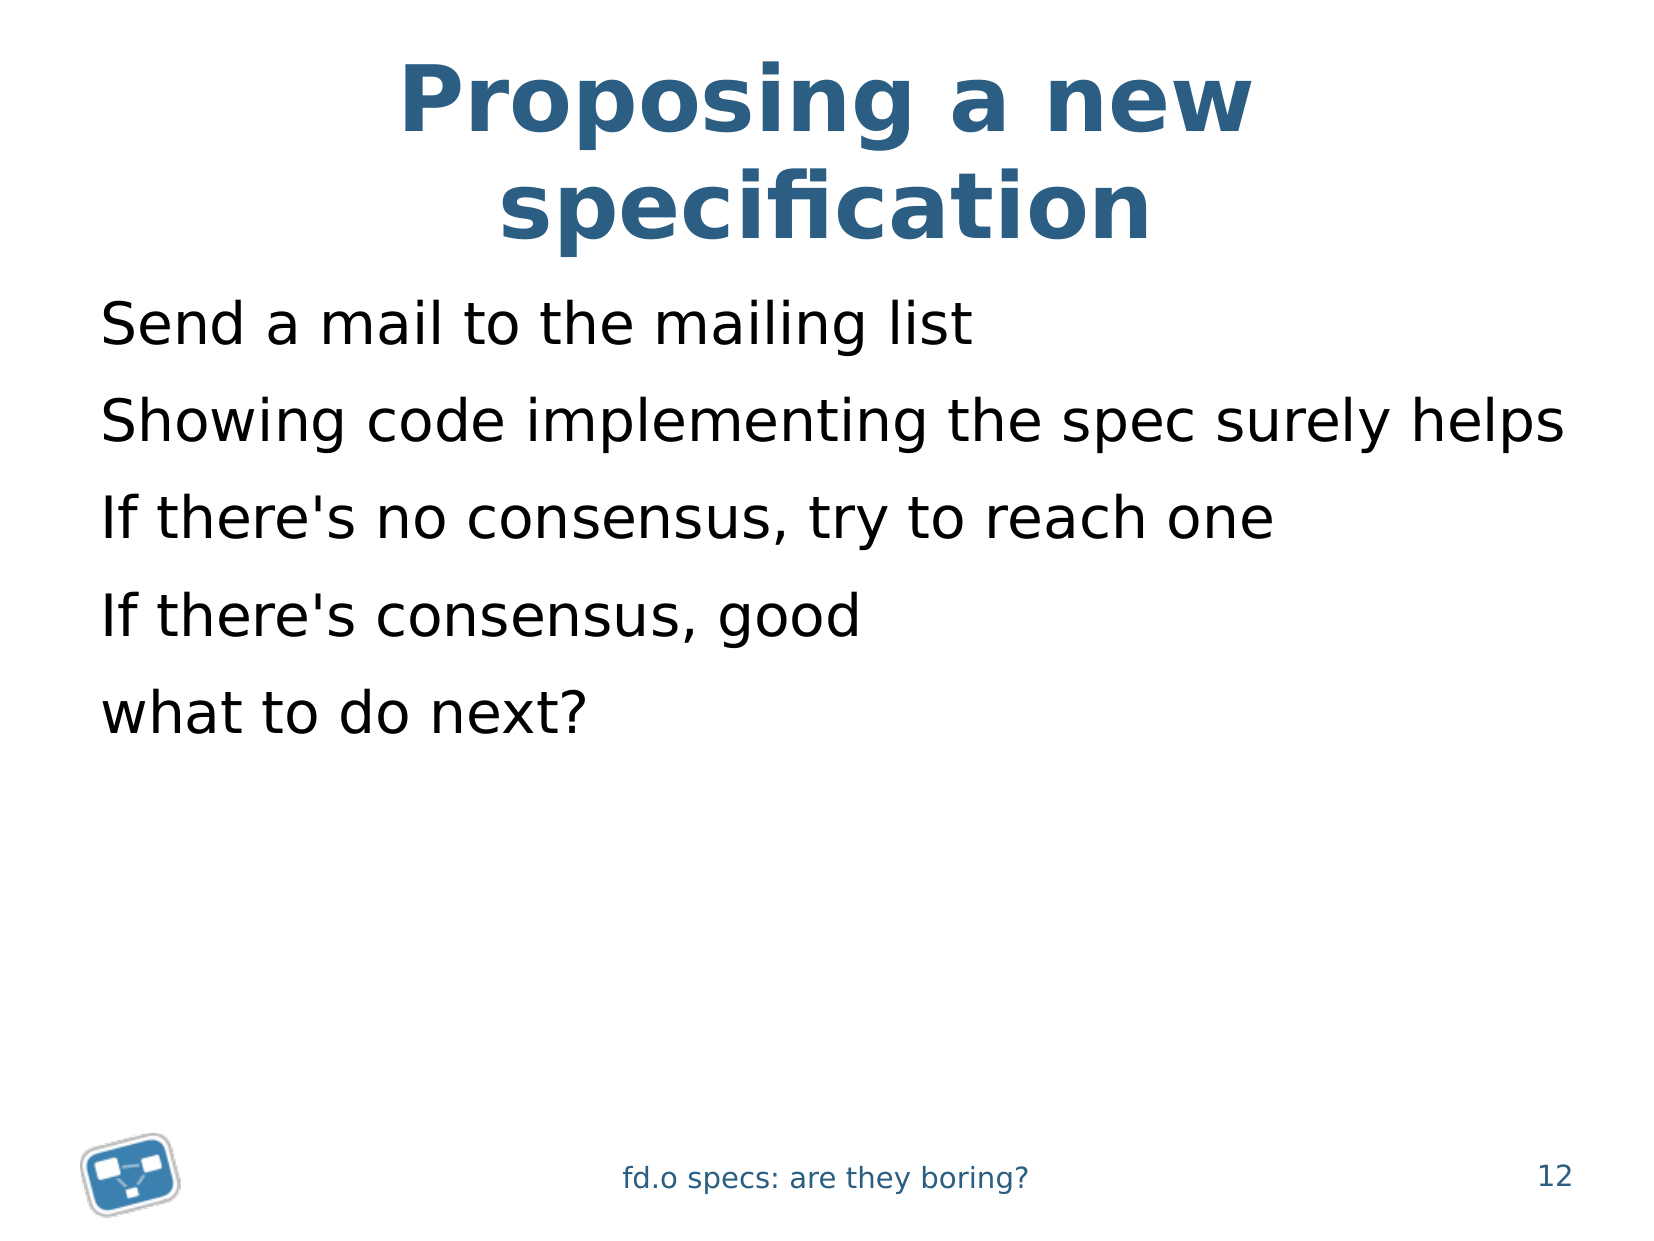

# Proposing a new specification
Send a mail to the mailing list
Showing code implementing the spec surely helps
If there's no consensus, try to reach one
If there's consensus, good
what to do next?